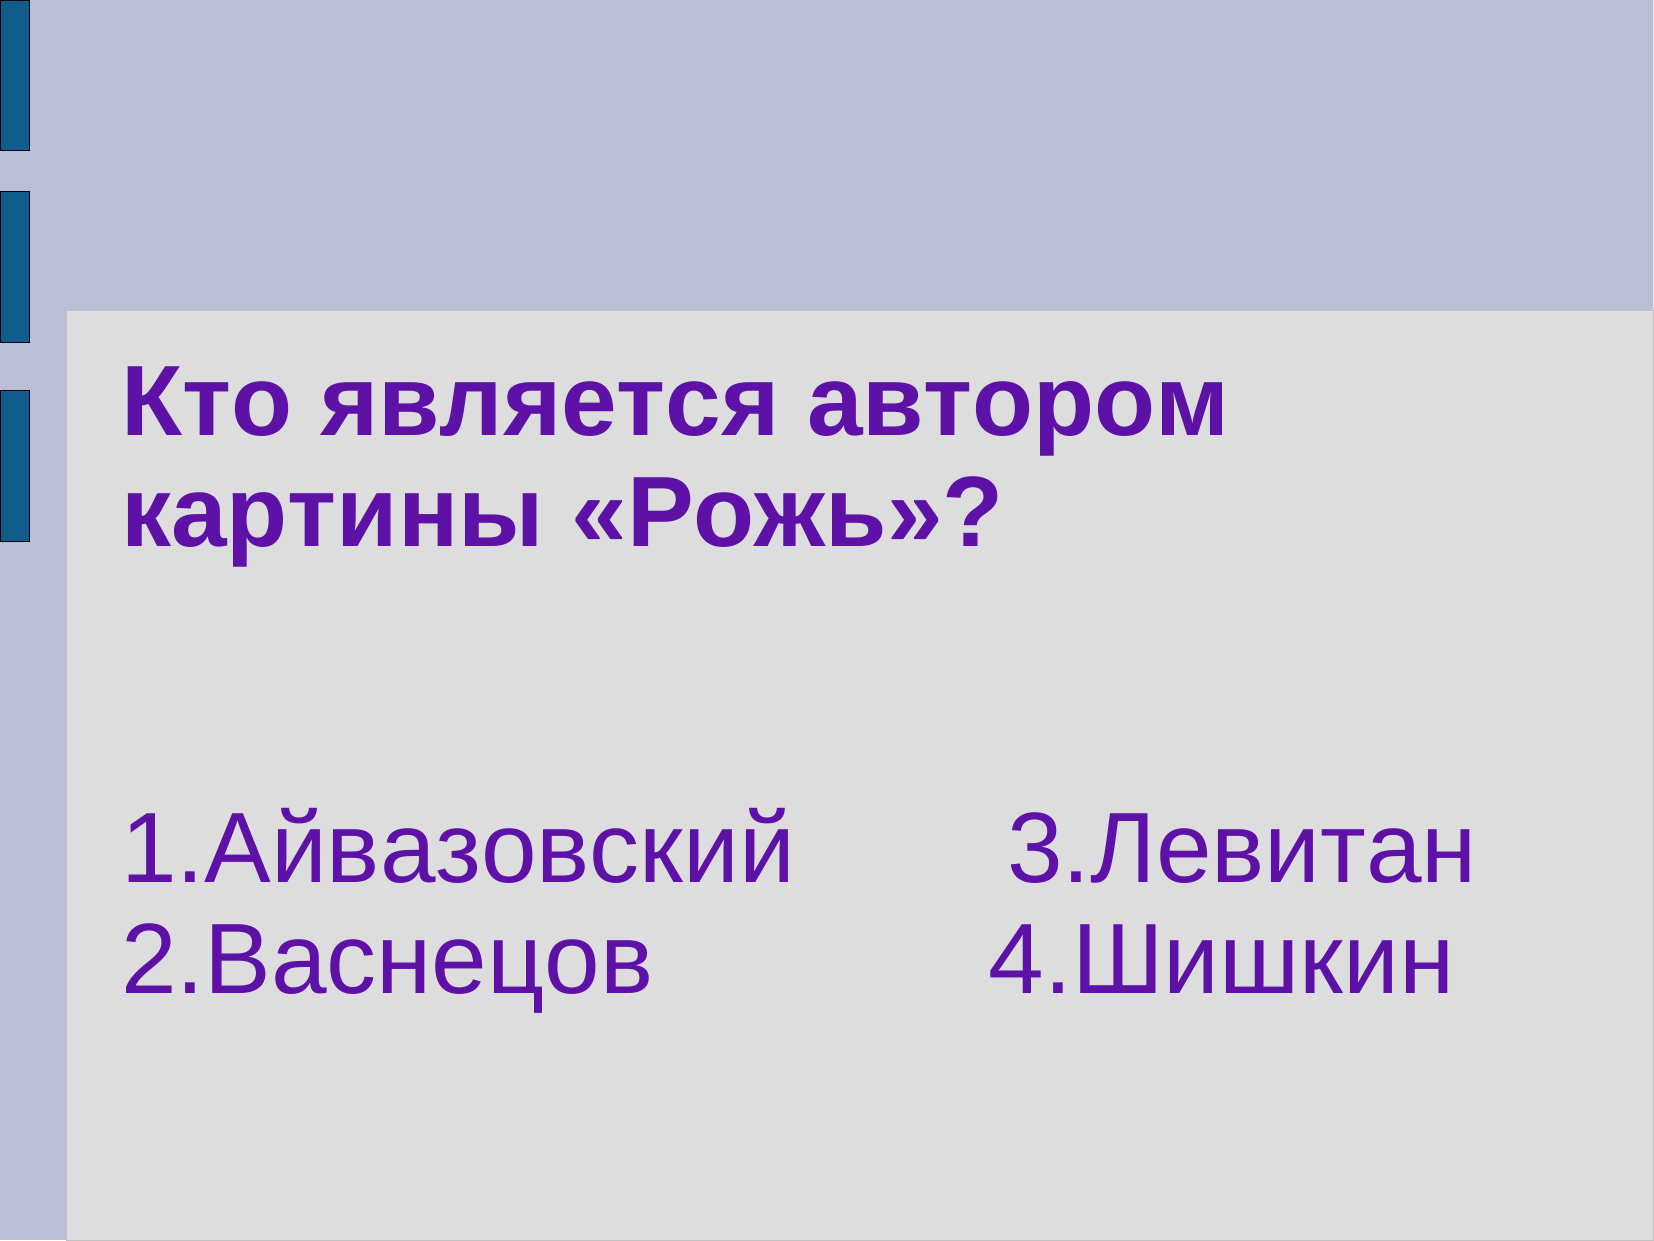

#
Кто является автором картины «Рожь»?
1.Айвазовский			3.Левитан
2.Васнецов 				 4.Шишкин